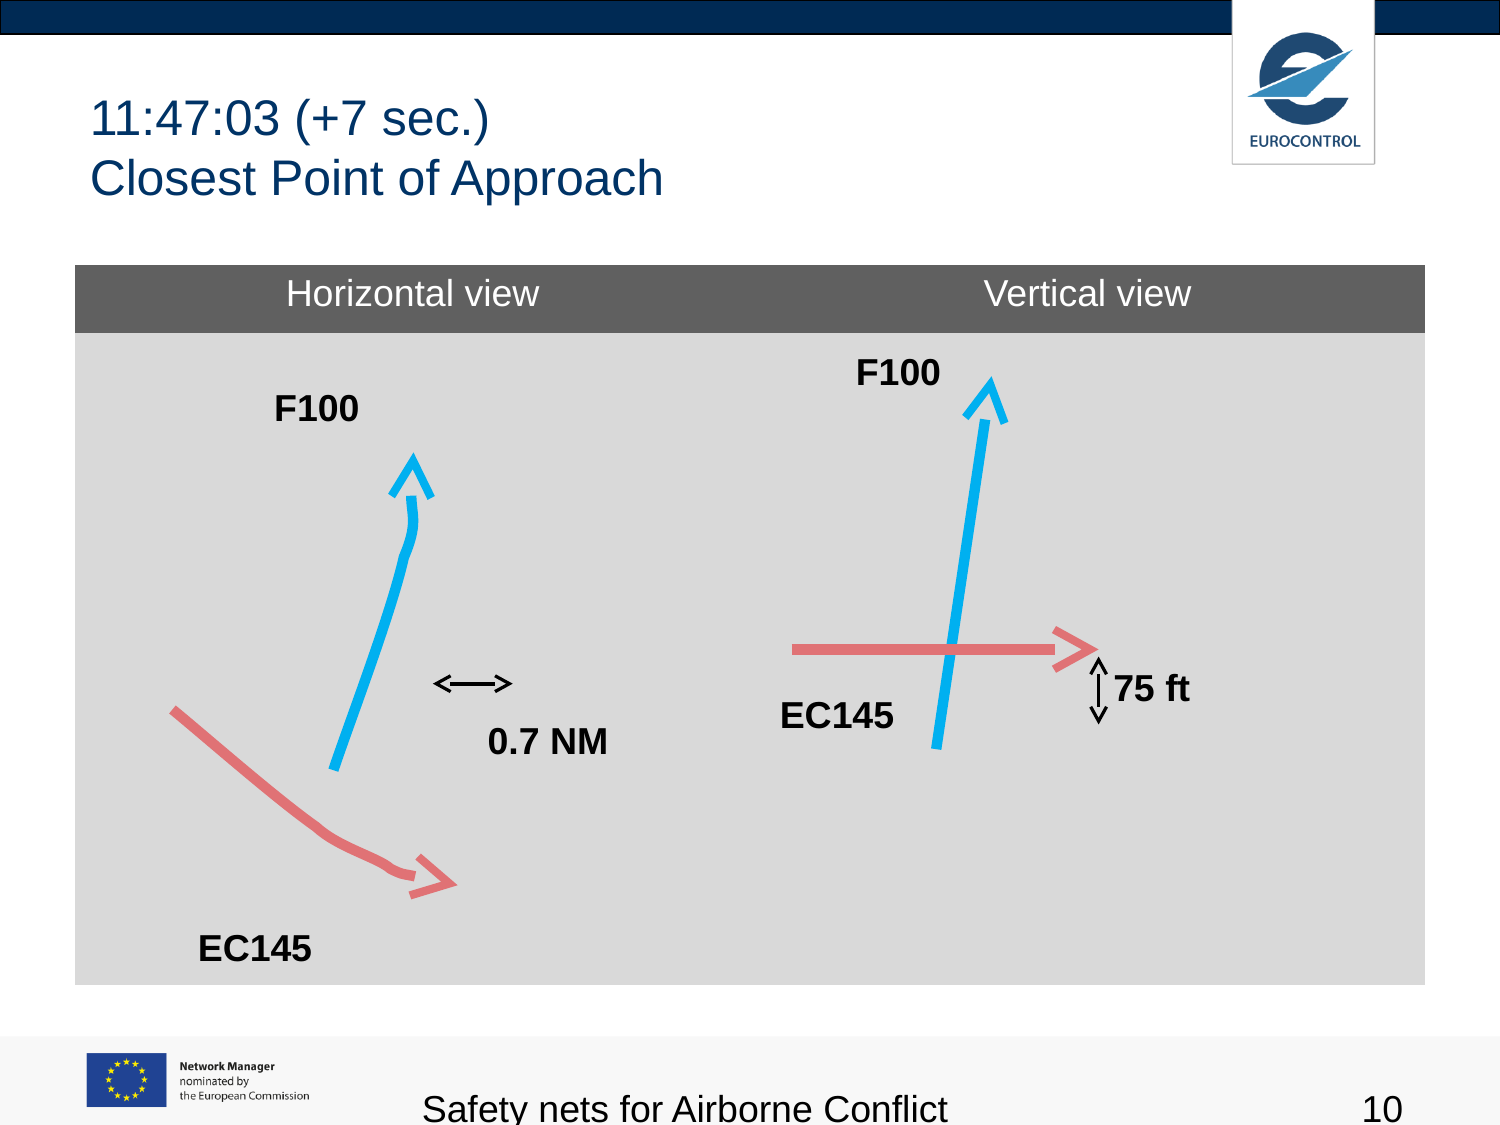

# 11:47:03 (+7 sec.) Closest Point of Approach
| Horizontal view | Vertical view |
| --- | --- |
| | |
F100
F100
75 ft
EC145
0.7 NM
EC145
Safety nets for Airborne Conflict